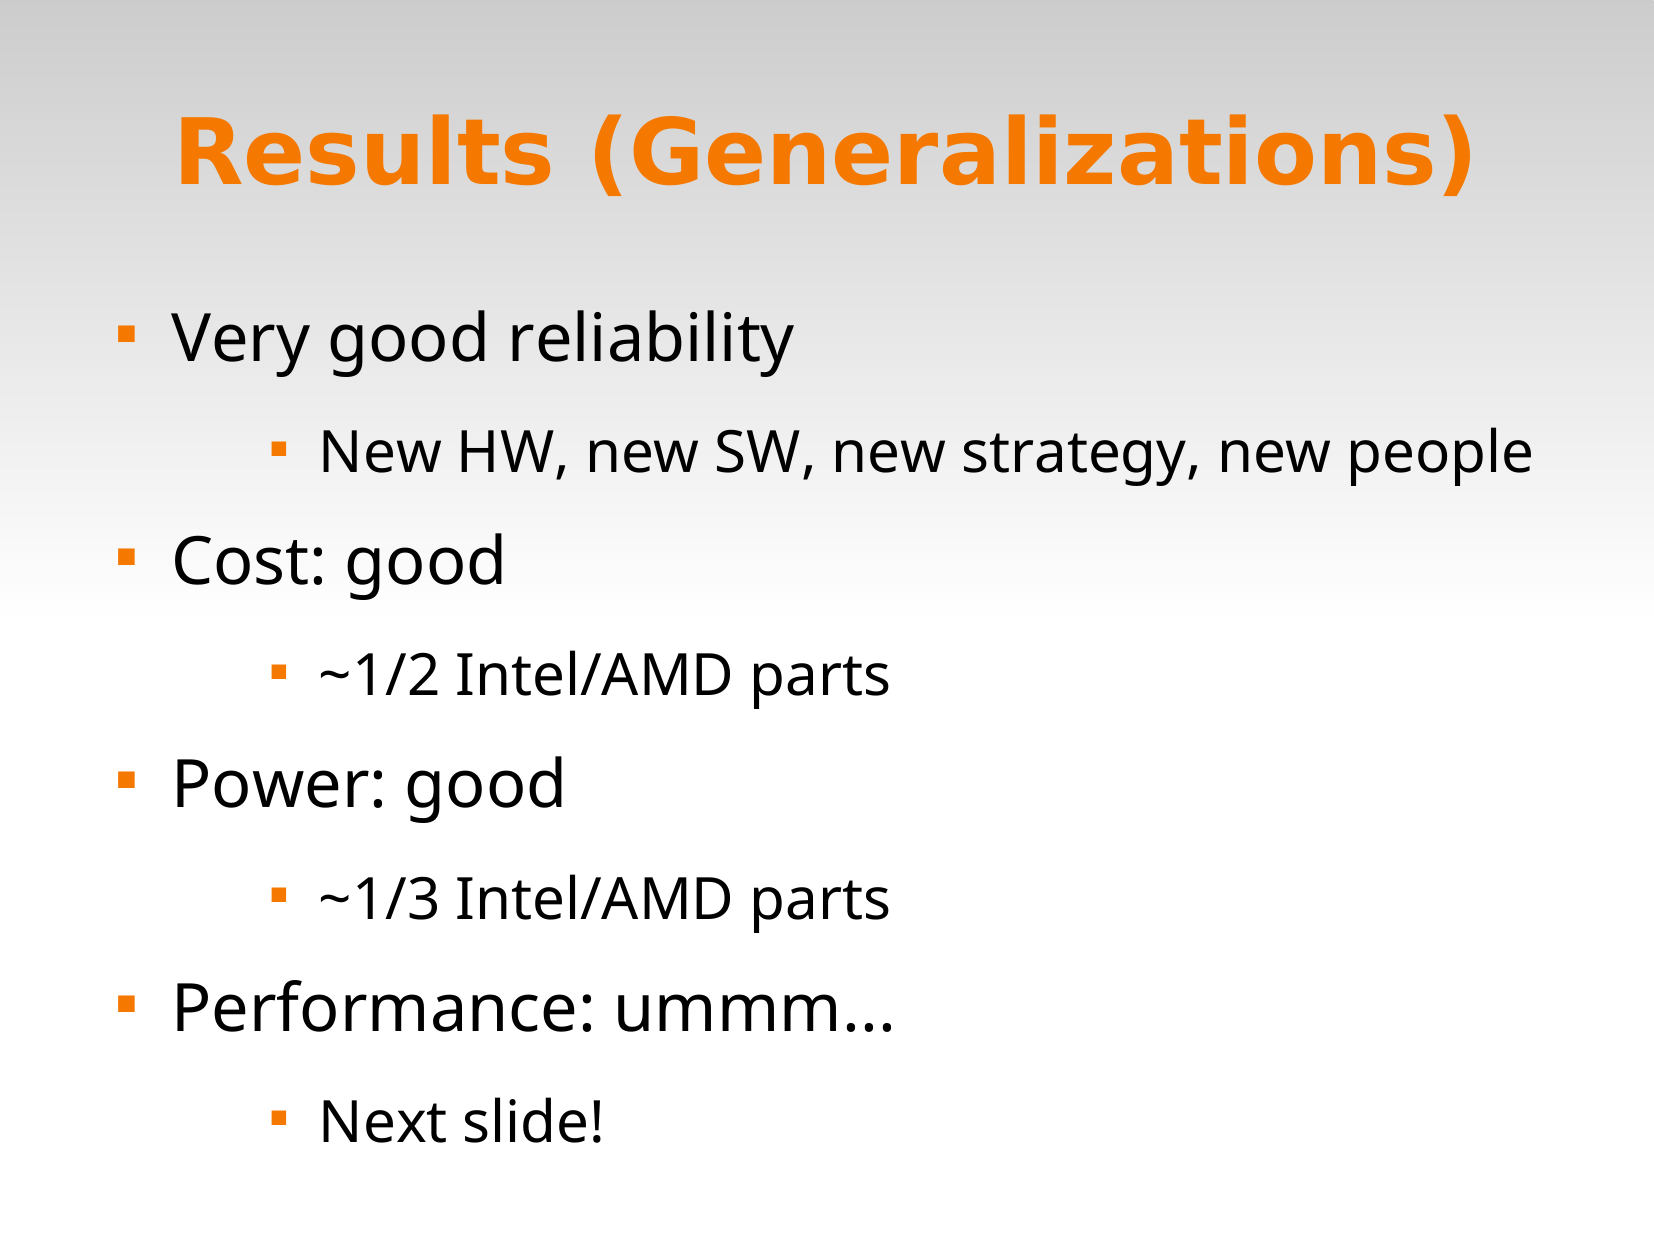

# Results (Generalizations)
Very good reliability
New HW, new SW, new strategy, new people
Cost: good
~1/2 Intel/AMD parts
Power: good
~1/3 Intel/AMD parts
Performance: ummm...
Next slide!